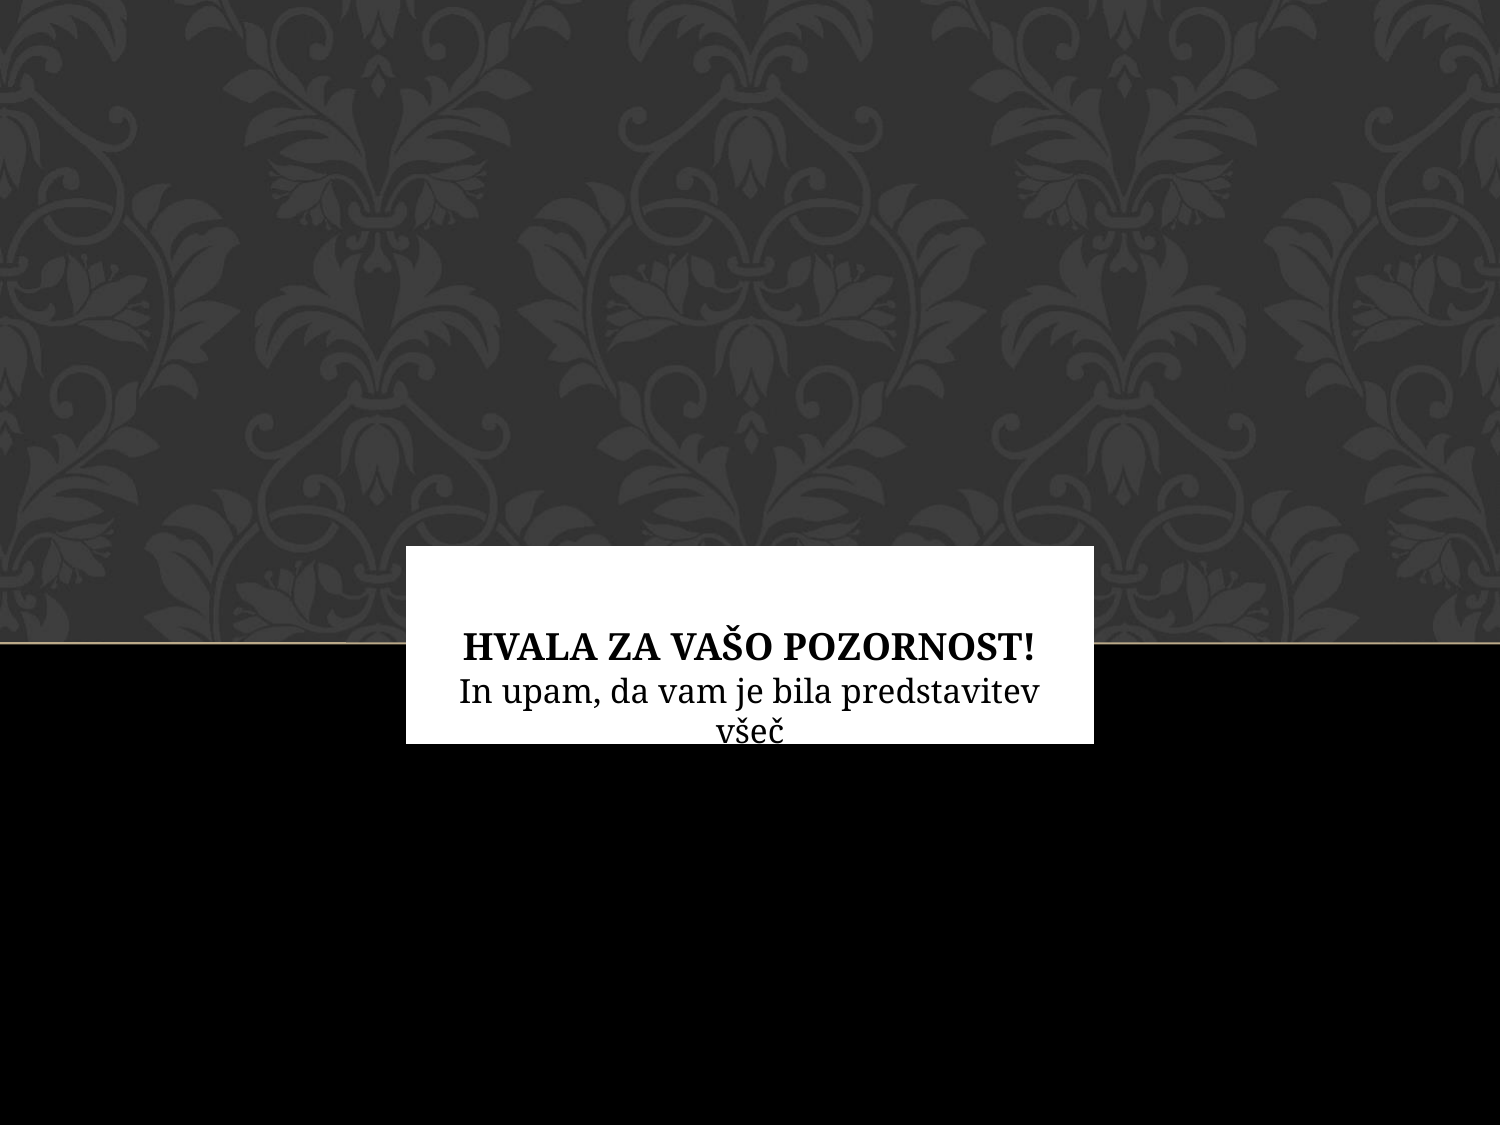

# HVALA ZA VAŠO POZORNOST!
In upam, da vam je bila predstavitev všeč